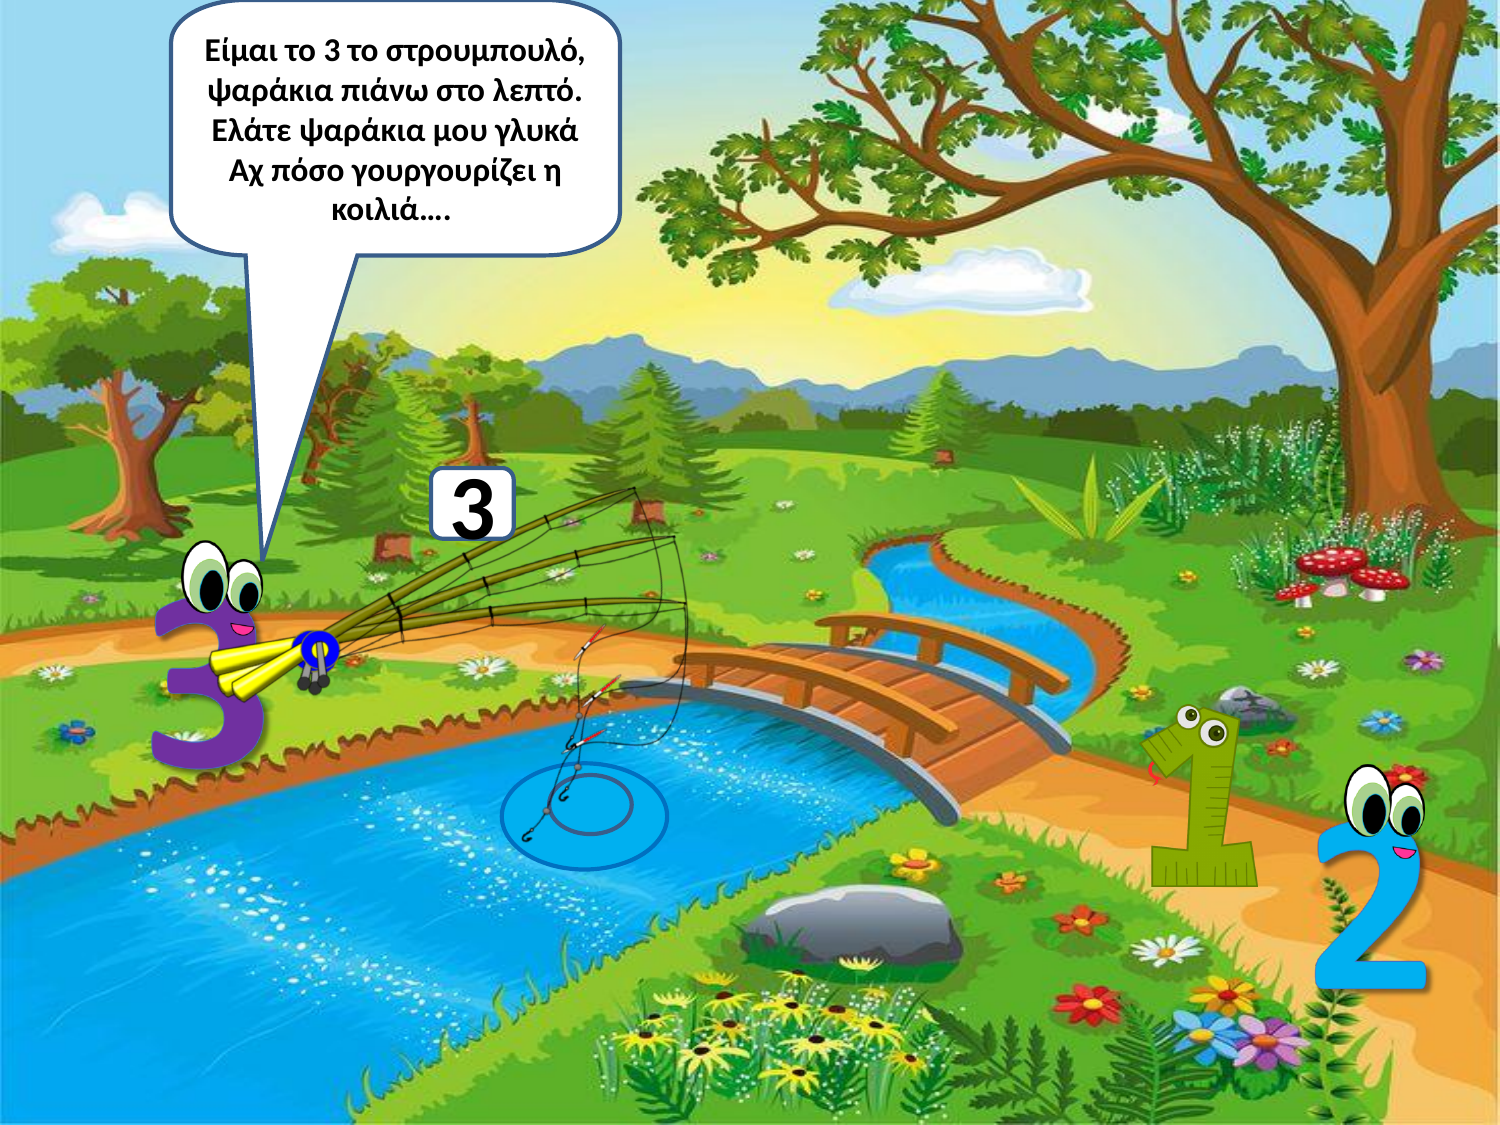

Είμαι το 3 το στρουμπουλό,
ψαράκια πιάνω στο λεπτό.
Ελάτε ψαράκια μου γλυκά
Αχ πόσο γουργουρίζει η κοιλιά….
3